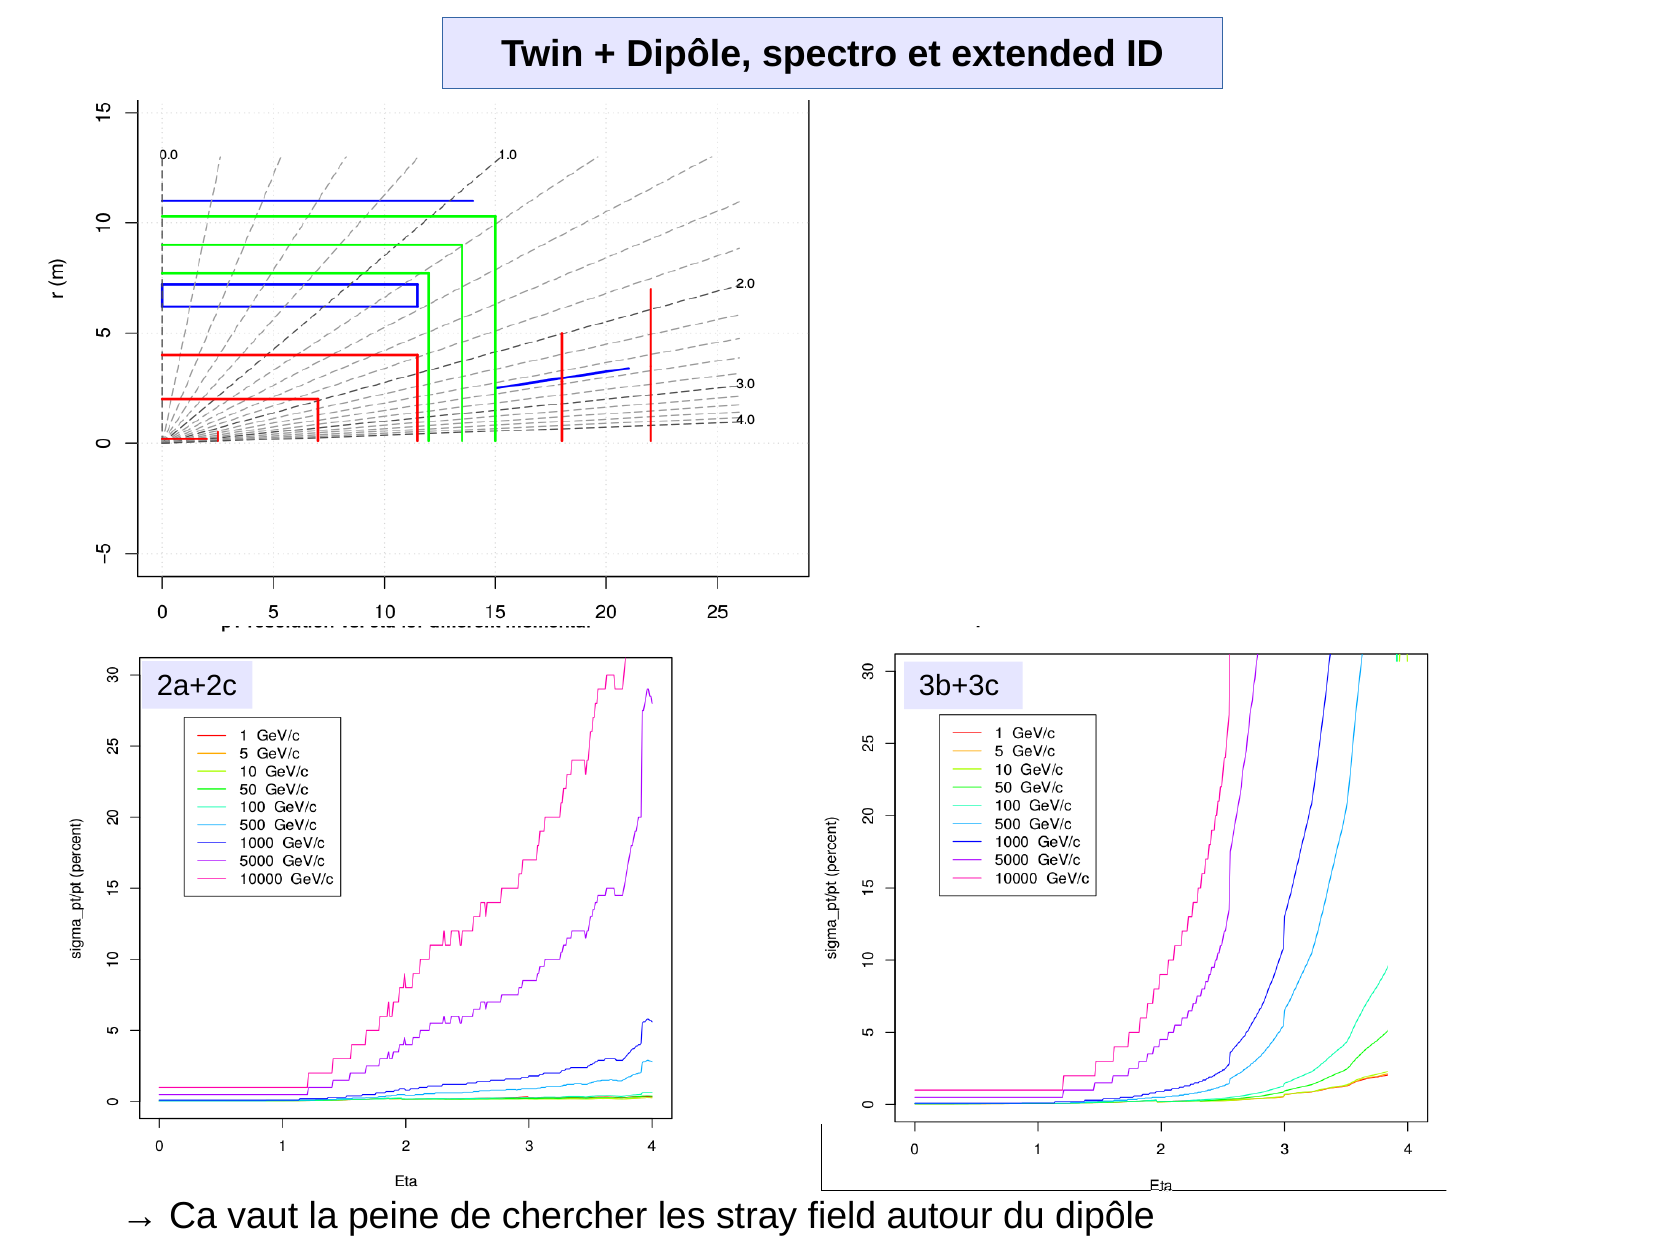

Twin + Dipôle, spectro et extended ID
sID = 10mm
sMUON=40mm
2a+2c
3b+3c
→ Ca vaut la peine de chercher les stray field autour du dipôle